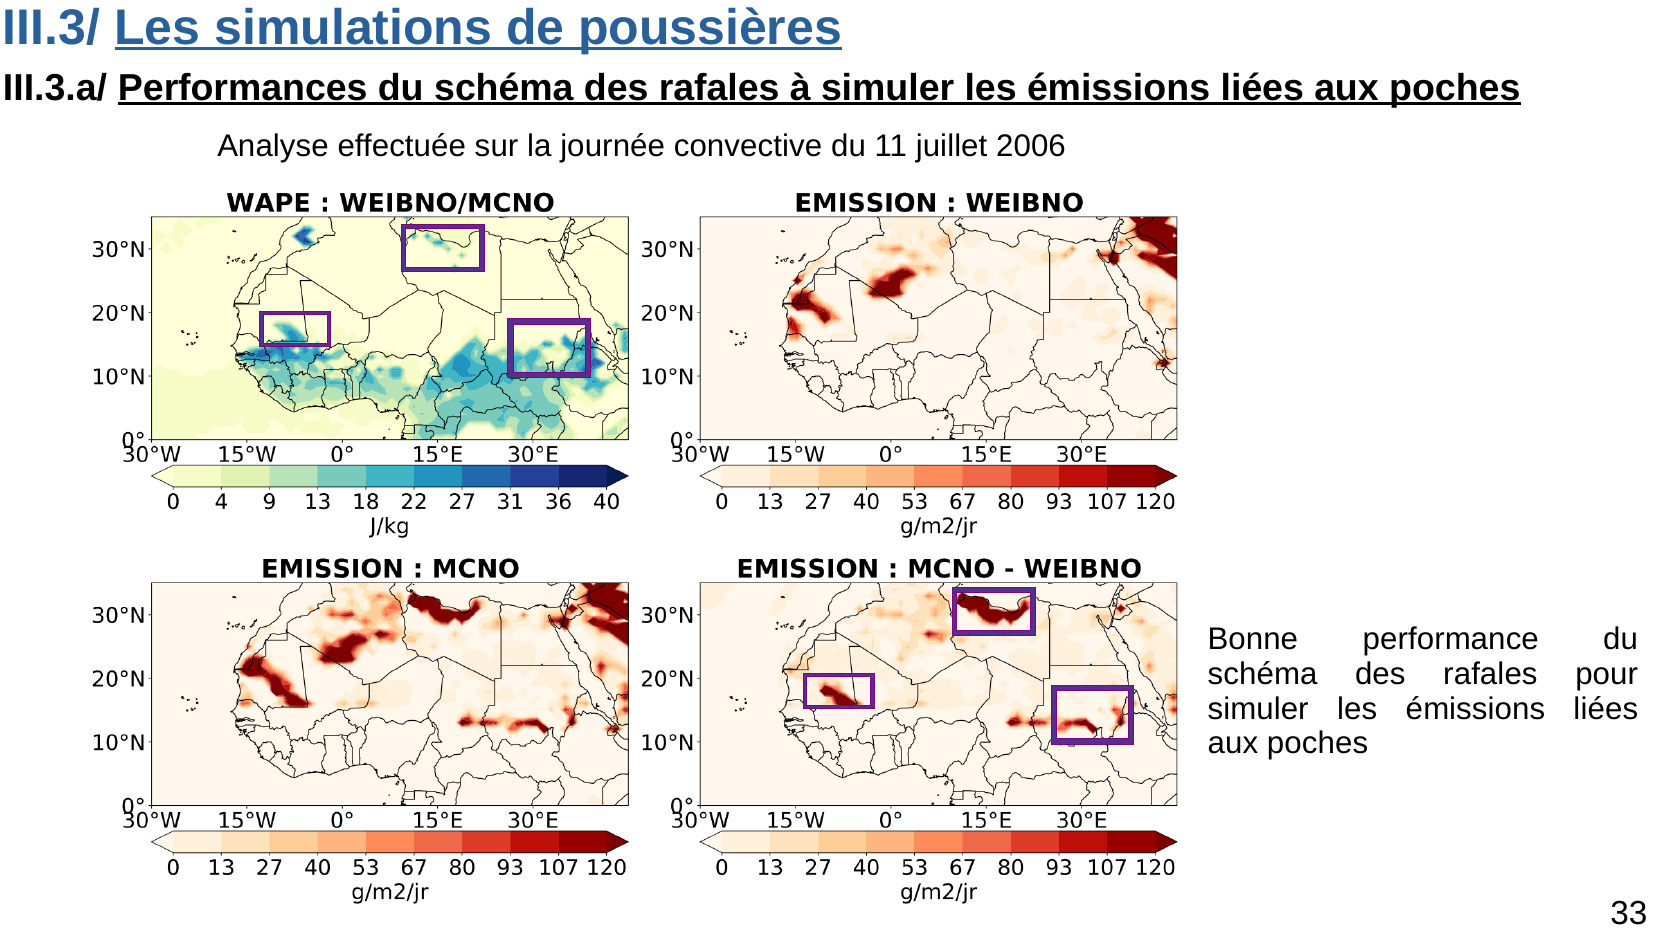

III.3/ Les simulations de poussières
III.3.a/ Performances du schéma des rafales à simuler les émissions liées aux poches
 Analyse effectuée sur la journée convective du 11 juillet 2006
Bonne performance du schéma des rafales pour simuler les émissions liées aux poches
33